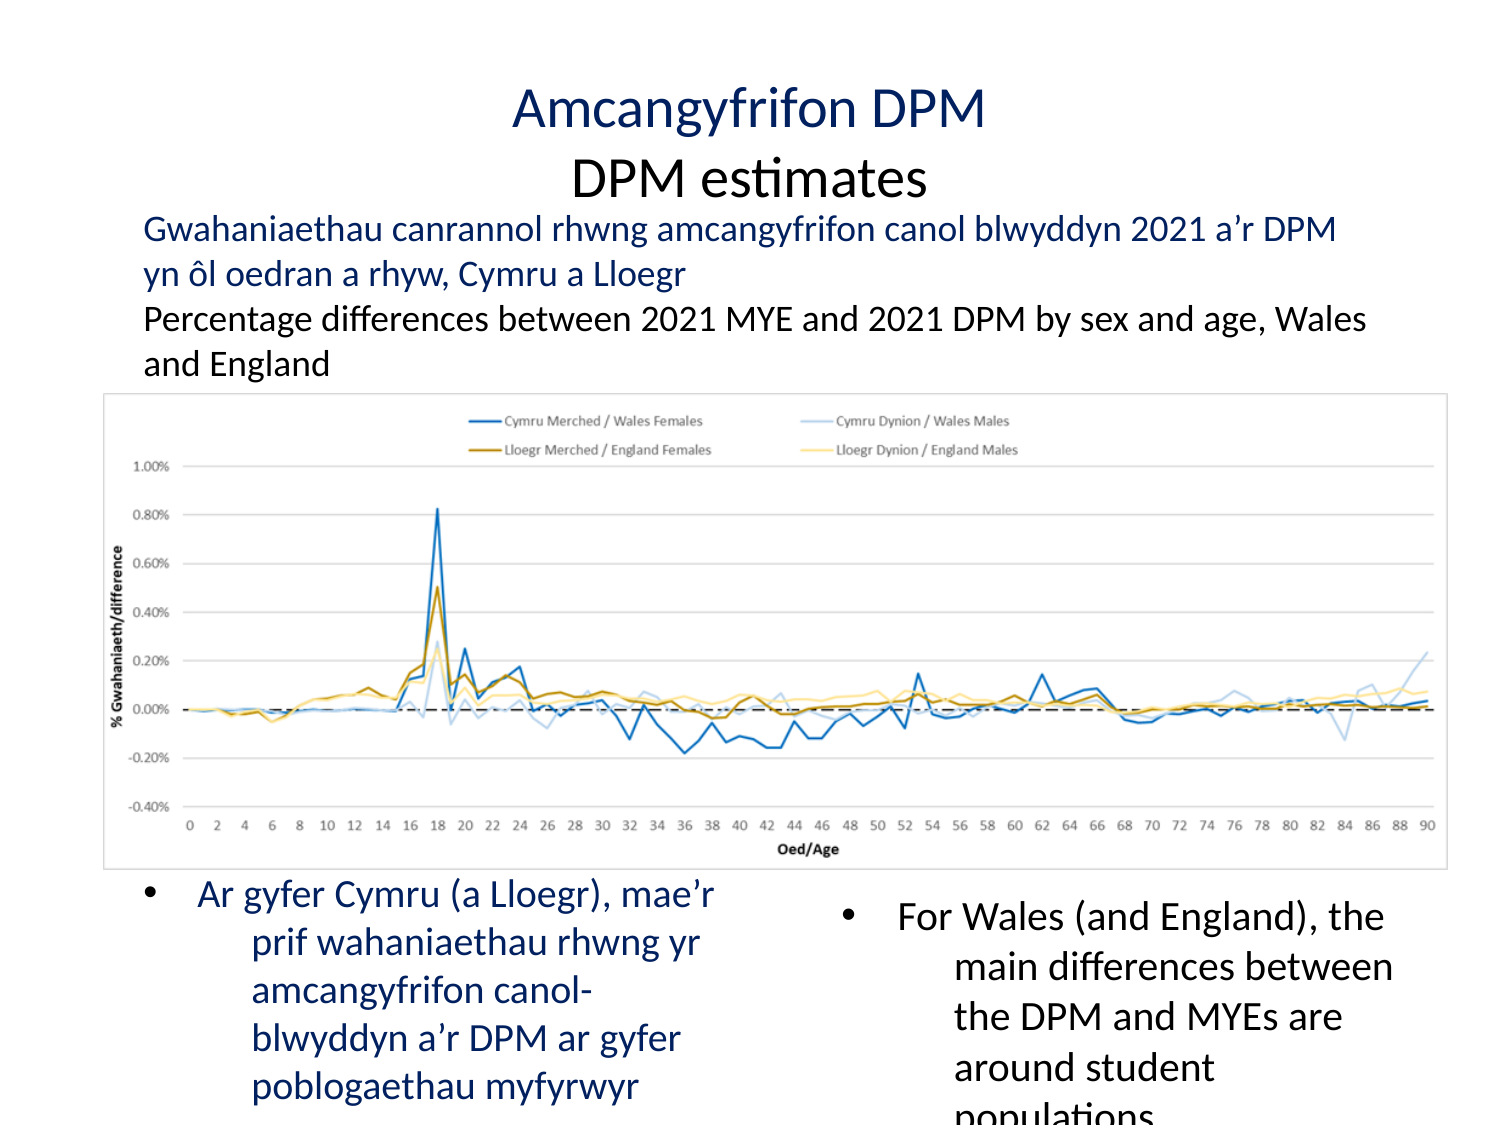

Amcangyfrifon DPM
DPM estimates
Gwahaniaethau canrannol rhwng amcangyfrifon canol blwyddyn 2021 a’r DPM yn ôl oedran a rhyw, Cymru a Lloegr
Percentage differences between 2021 MYE and 2021 DPM by sex and age, Wales and England
Ar gyfer Cymru (a Lloegr), mae’r prif wahaniaethau rhwng yr amcangyfrifon canol-blwyddyn a’r DPM ar gyfer poblogaethau myfyrwyr
# For Wales (and England), the main differences between the DPM and MYEs are around student populations